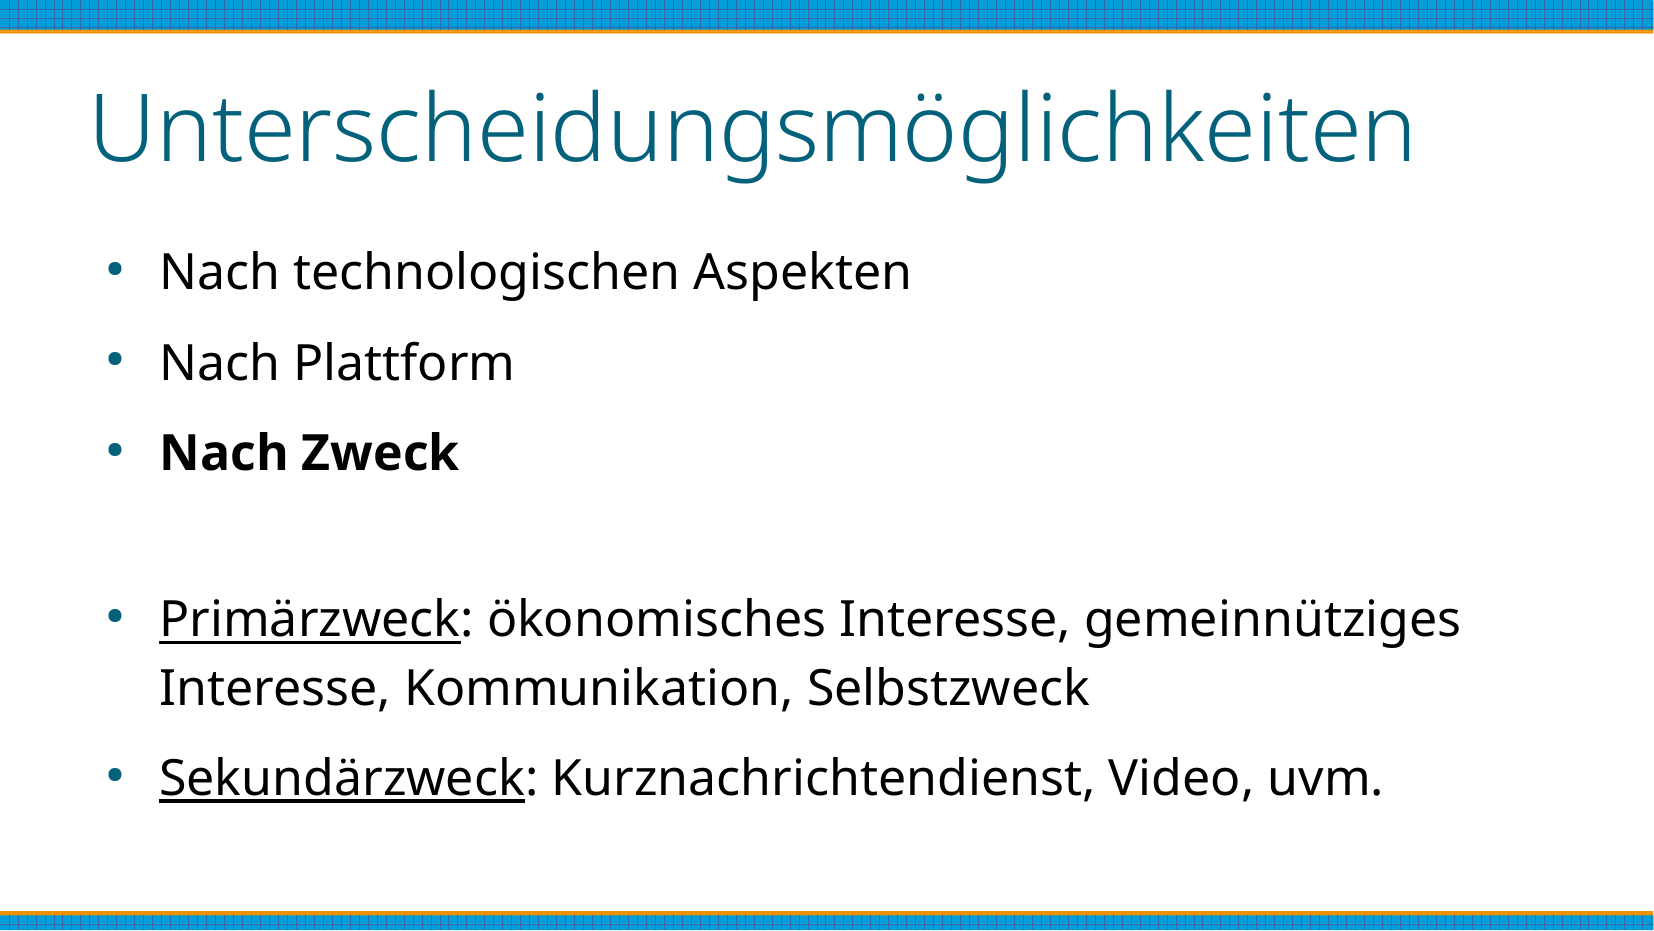

# Unterscheidungsmöglichkeiten
Nach technologischen Aspekten
Nach Plattform
Nach Zweck
Primärzweck: ökonomisches Interesse, gemeinnütziges Interesse, Kommunikation, Selbstzweck
Sekundärzweck: Kurznachrichtendienst, Video, uvm.